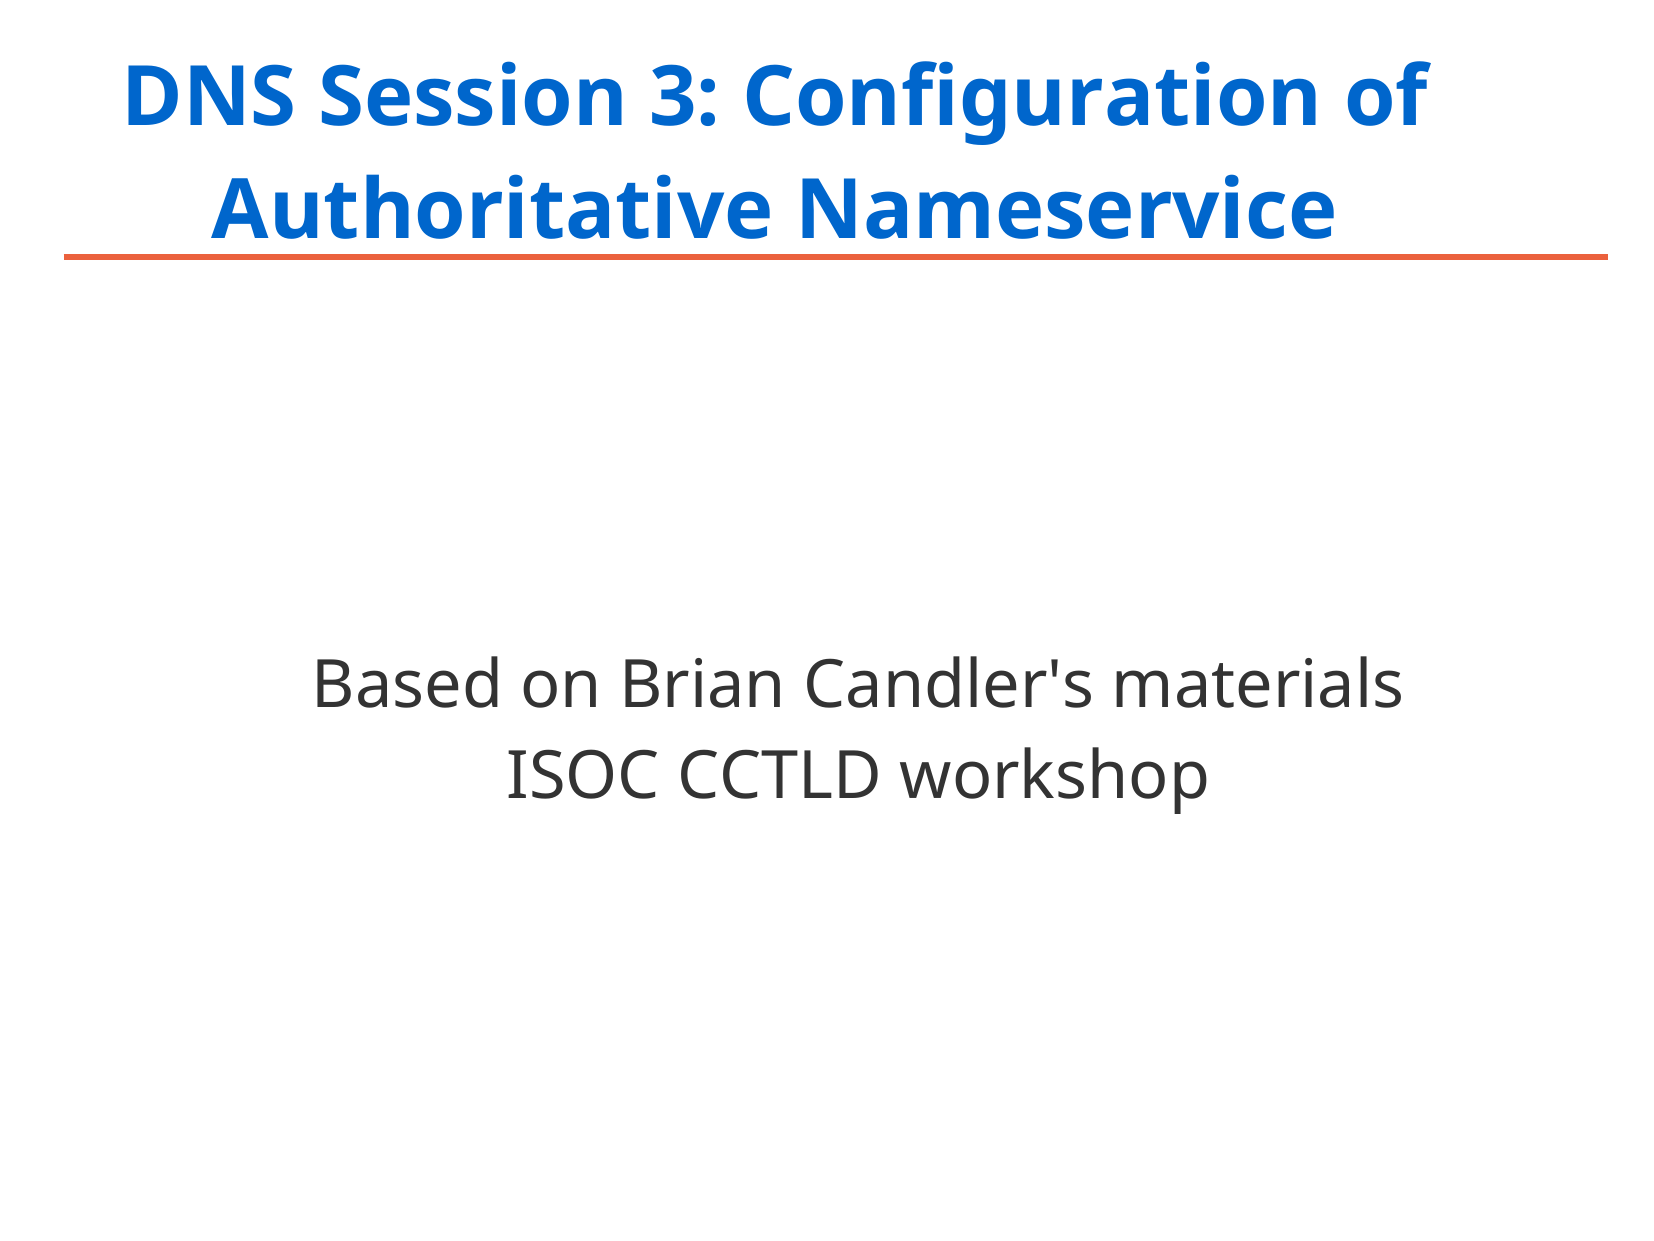

# DNS Session 3: Configuration of Authoritative Nameservice
Based on Brian Candler's materials
ISOC CCTLD workshop